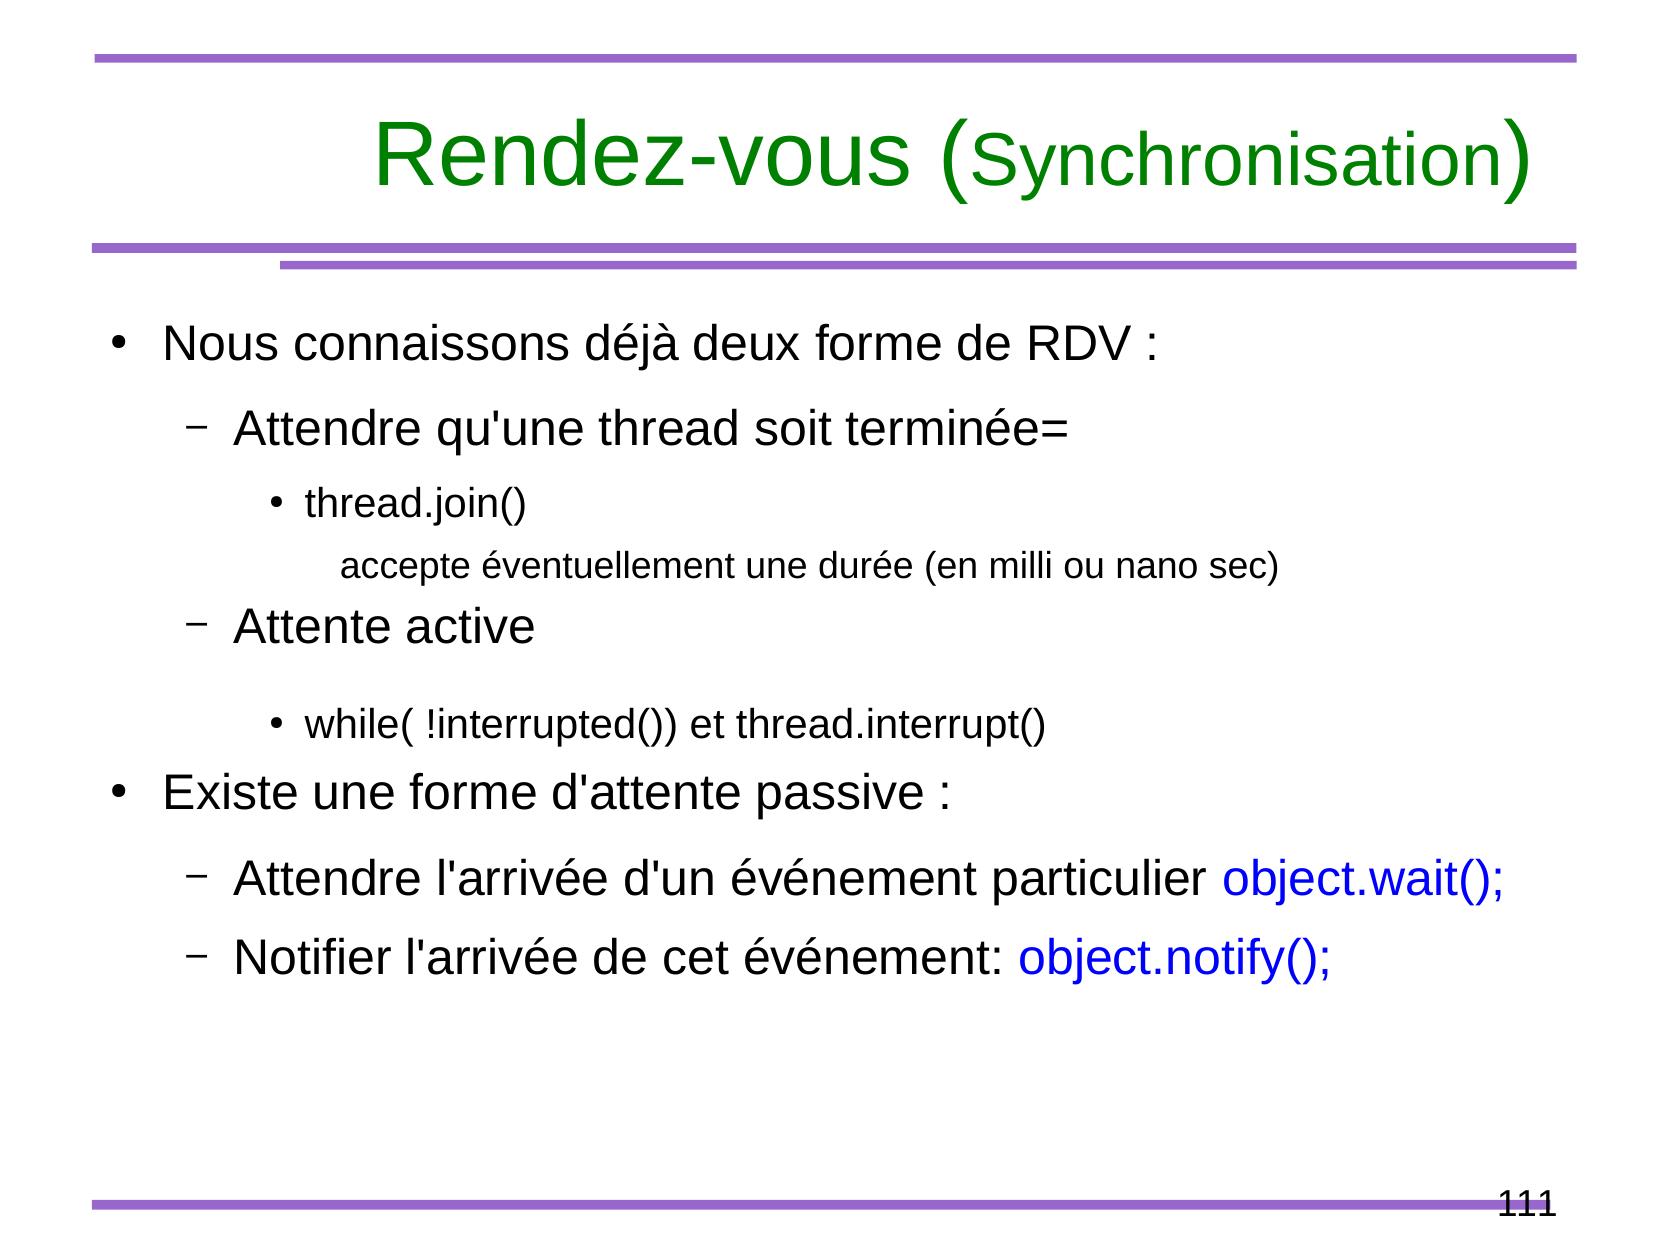

# Rendez-vous (Synchronisation)
Nous connaissons déjà deux forme de RDV :
Attendre qu'une thread soit terminée=
thread.join()
accepte éventuellement une durée (en milli ou nano sec)
Attente active
while( !interrupted()) et thread.interrupt()
Existe une forme d'attente passive :
Attendre l'arrivée d'un événement particulier object.wait();
Notifier l'arrivée de cet événement: object.notify();